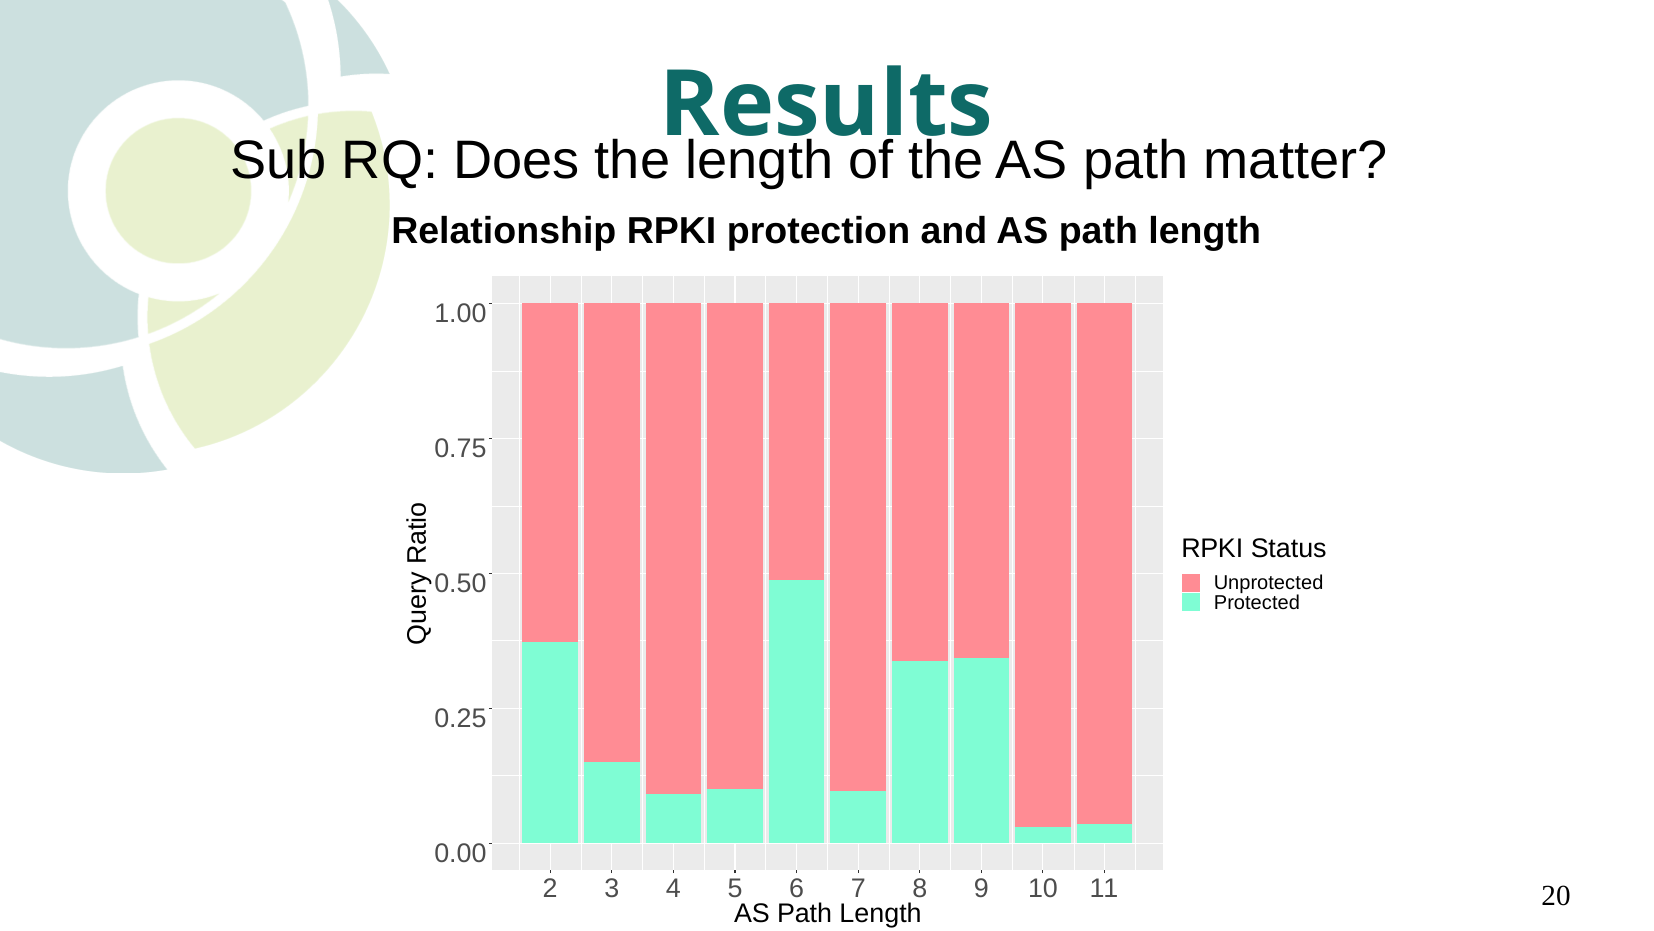

# Results
Sub RQ: Does the length of the AS path matter?
Relationship RPKI protection and AS path length
20